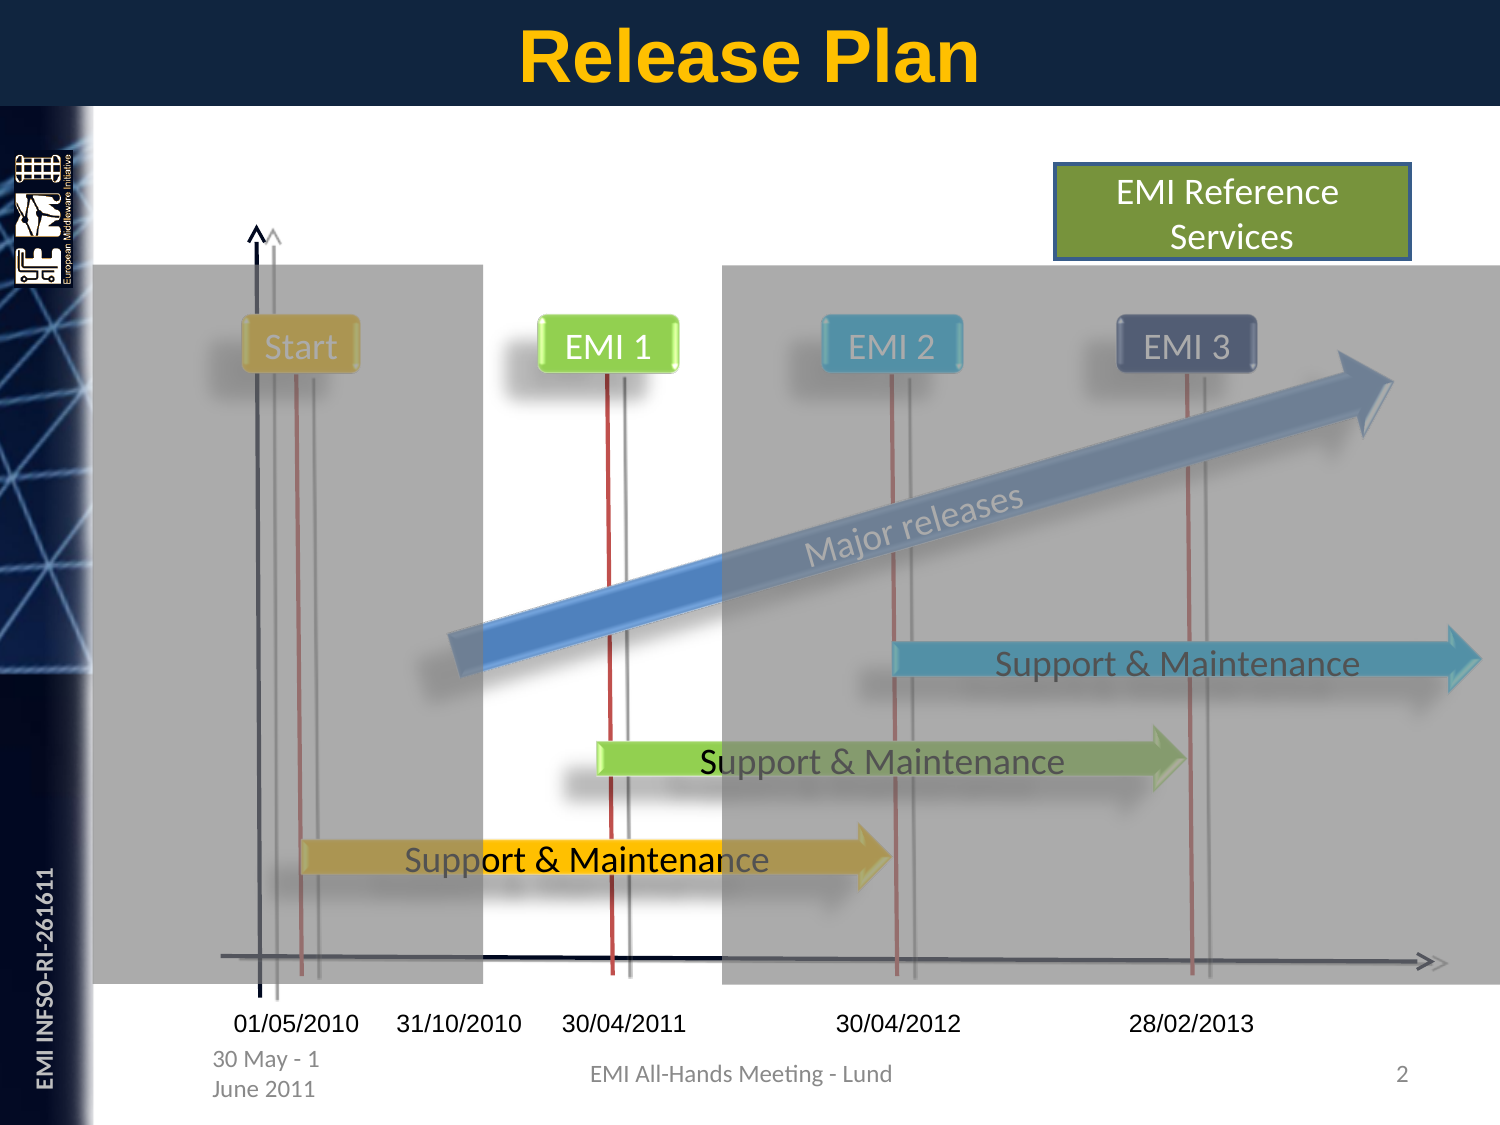

# Release Plan
EMI Reference
Services
Start
EMI 1
EMI 2
EMI 3
Major releases
Support & Maintenance
Support & Maintenance
Support & Maintenance
01/05/2010
31/10/2010
30/04/2011
30/04/2012
28/02/2013
30 May - 1 June 2011
EMI All-Hands Meeting - Lund